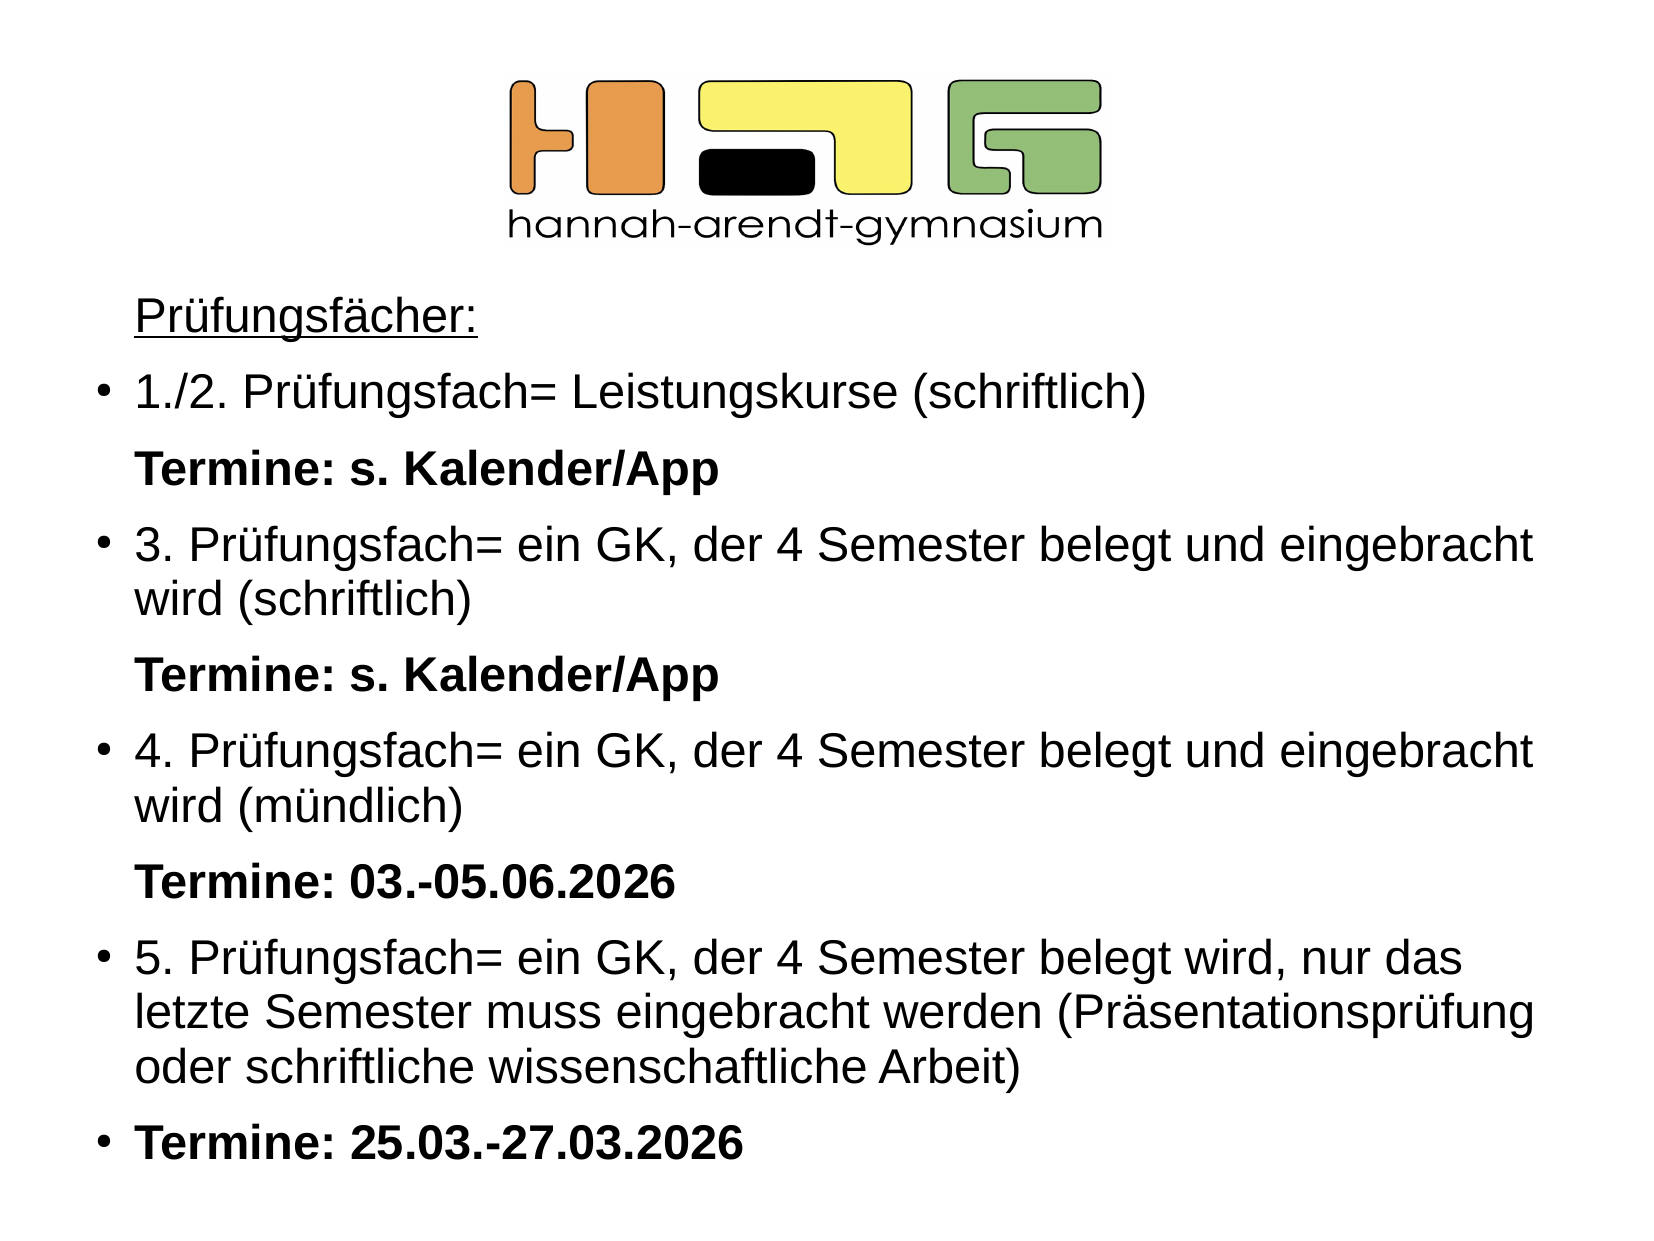

#
Prüfungsfächer:
1./2. Prüfungsfach= Leistungskurse (schriftlich)
Termine: s. Kalender/App
3. Prüfungsfach= ein GK, der 4 Semester belegt und eingebracht wird (schriftlich)
Termine: s. Kalender/App
4. Prüfungsfach= ein GK, der 4 Semester belegt und eingebracht wird (mündlich)
Termine: 03.-05.06.2026
5. Prüfungsfach= ein GK, der 4 Semester belegt wird, nur das letzte Semester muss eingebracht werden (Präsentationsprüfung oder schriftliche wissenschaftliche Arbeit)
Termine: 25.03.-27.03.2026